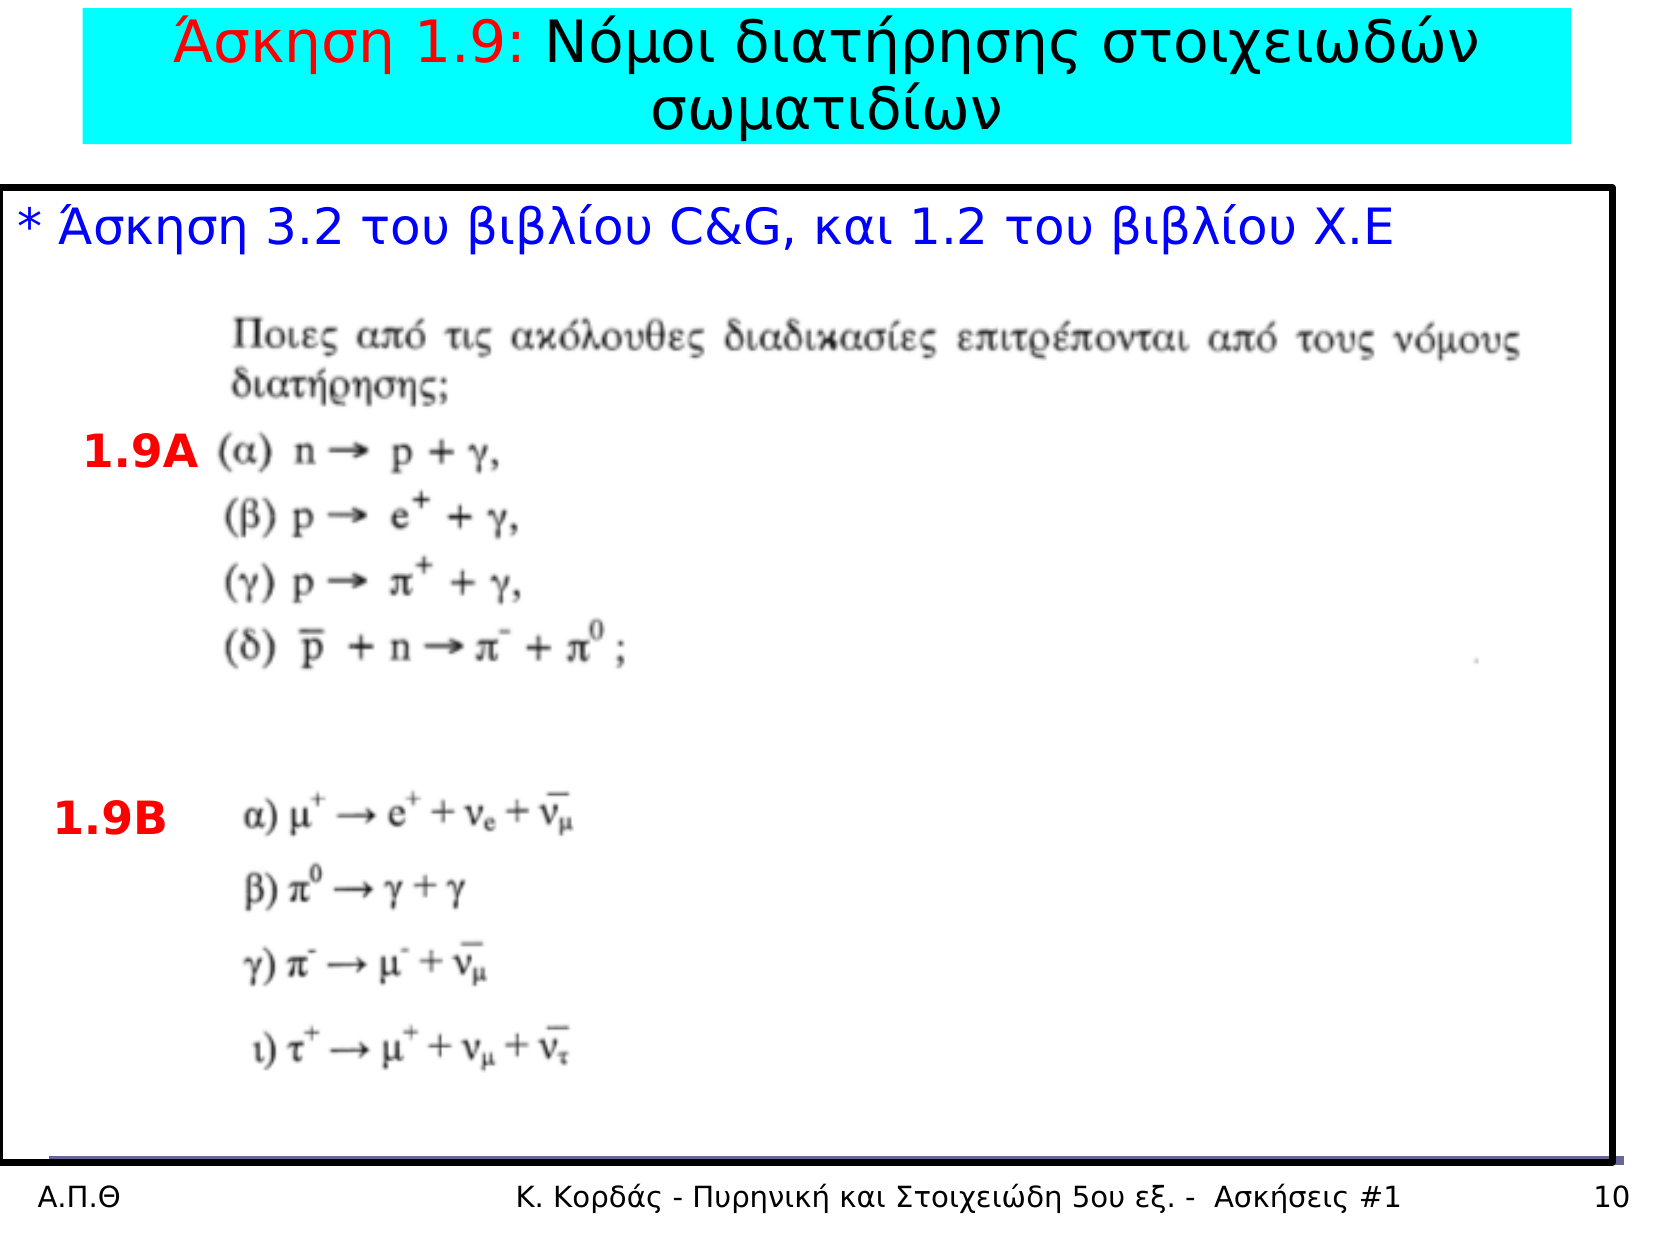

# Άσκηση 1.9: Νόμοι διατήρησης στοιχειωδών σωματιδίων
* Άσκηση 3.2 του βιβλίου C&G, και 1.2 του βιβλίου Χ.Ε
1.9A
1.9B
Α.Π.Θ
Κ. Κορδάς - Πυρηνική και Στοιχειώδη 5ου εξ. - Ασκήσεις #1
10